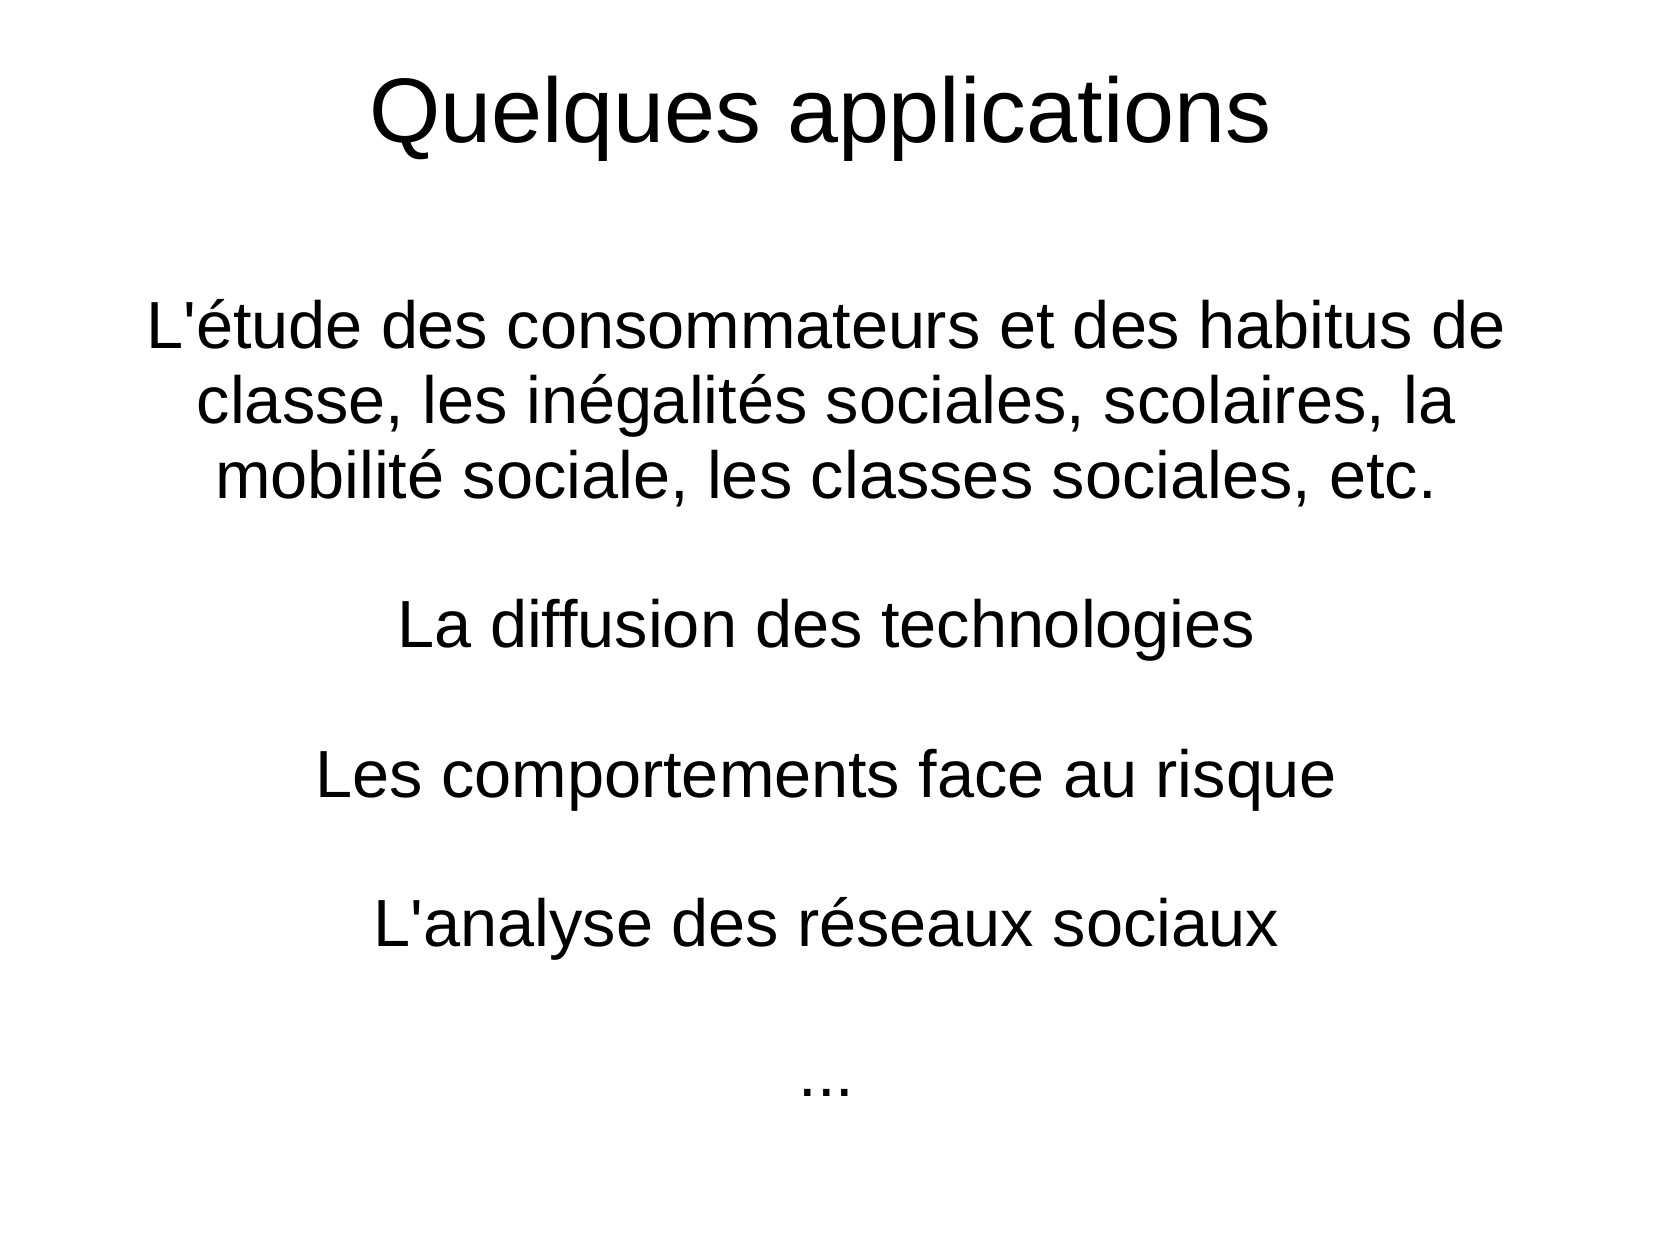

# Quelques applications
L'étude des consommateurs et des habitus de classe, les inégalités sociales, scolaires, la mobilité sociale, les classes sociales, etc.
La diffusion des technologies
Les comportements face au risque
L'analyse des réseaux sociaux
...